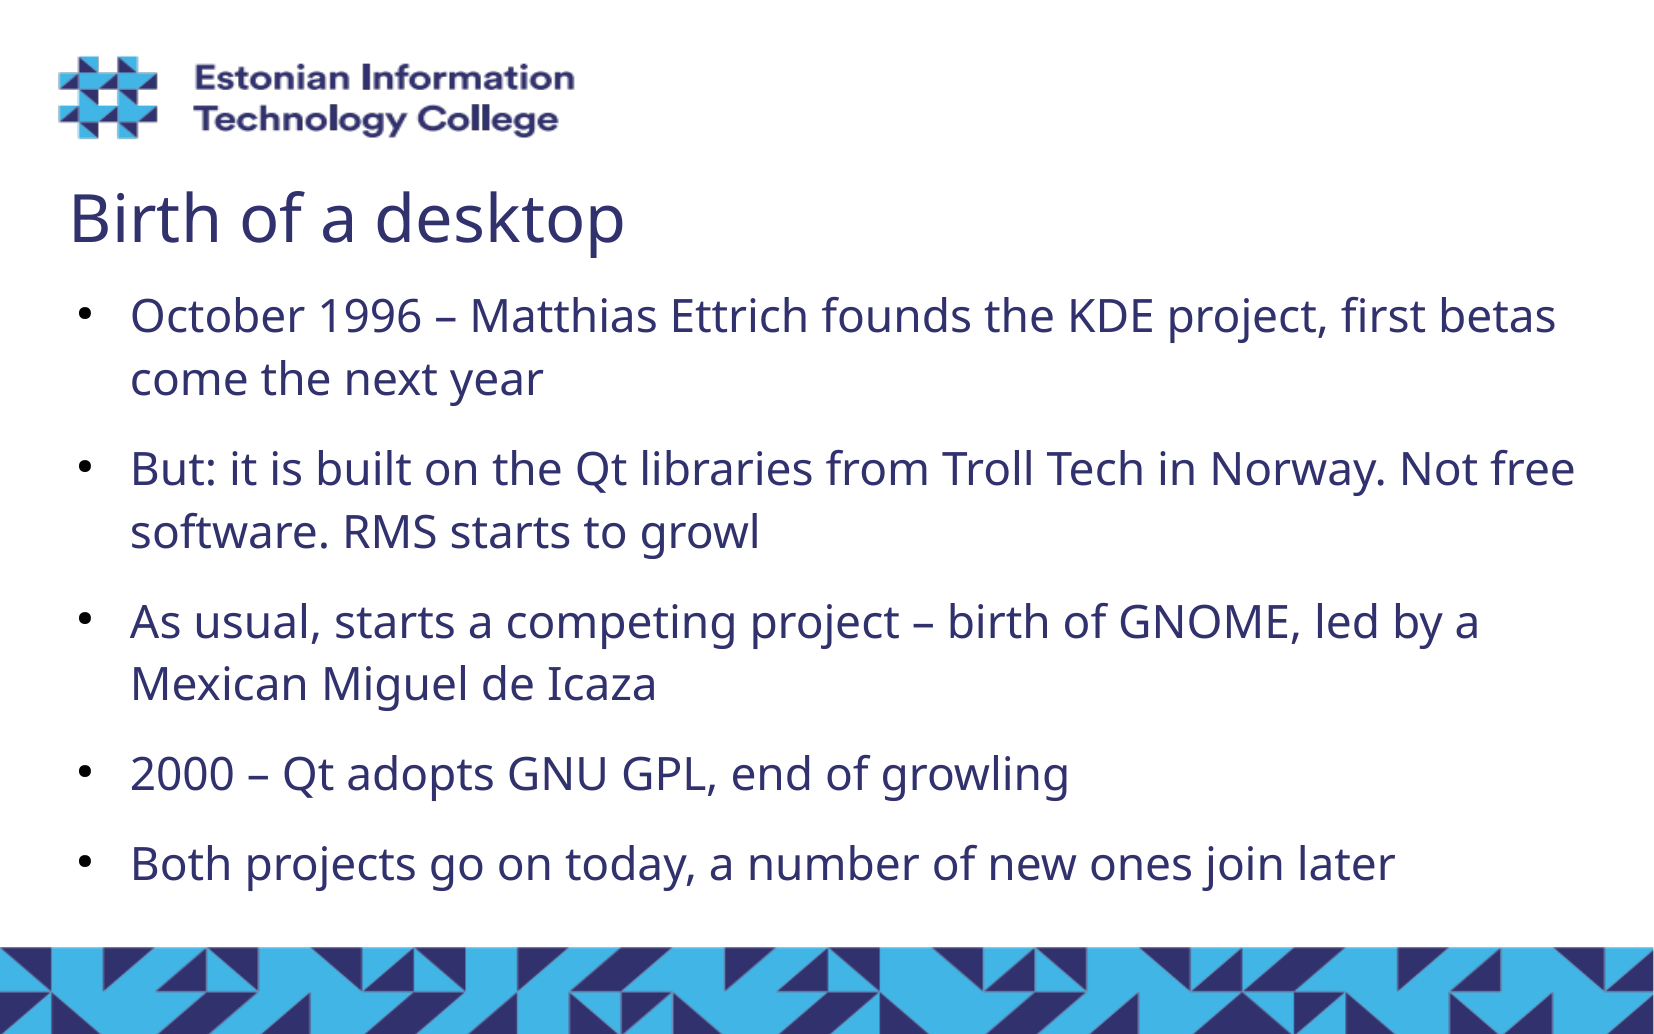

# Birth of a desktop
October 1996 – Matthias Ettrich founds the KDE project, first betas come the next year
But: it is built on the Qt libraries from Troll Tech in Norway. Not free software. RMS starts to growl
As usual, starts a competing project – birth of GNOME, led by a Mexican Miguel de Icaza
2000 – Qt adopts GNU GPL, end of growling
Both projects go on today, a number of new ones join later